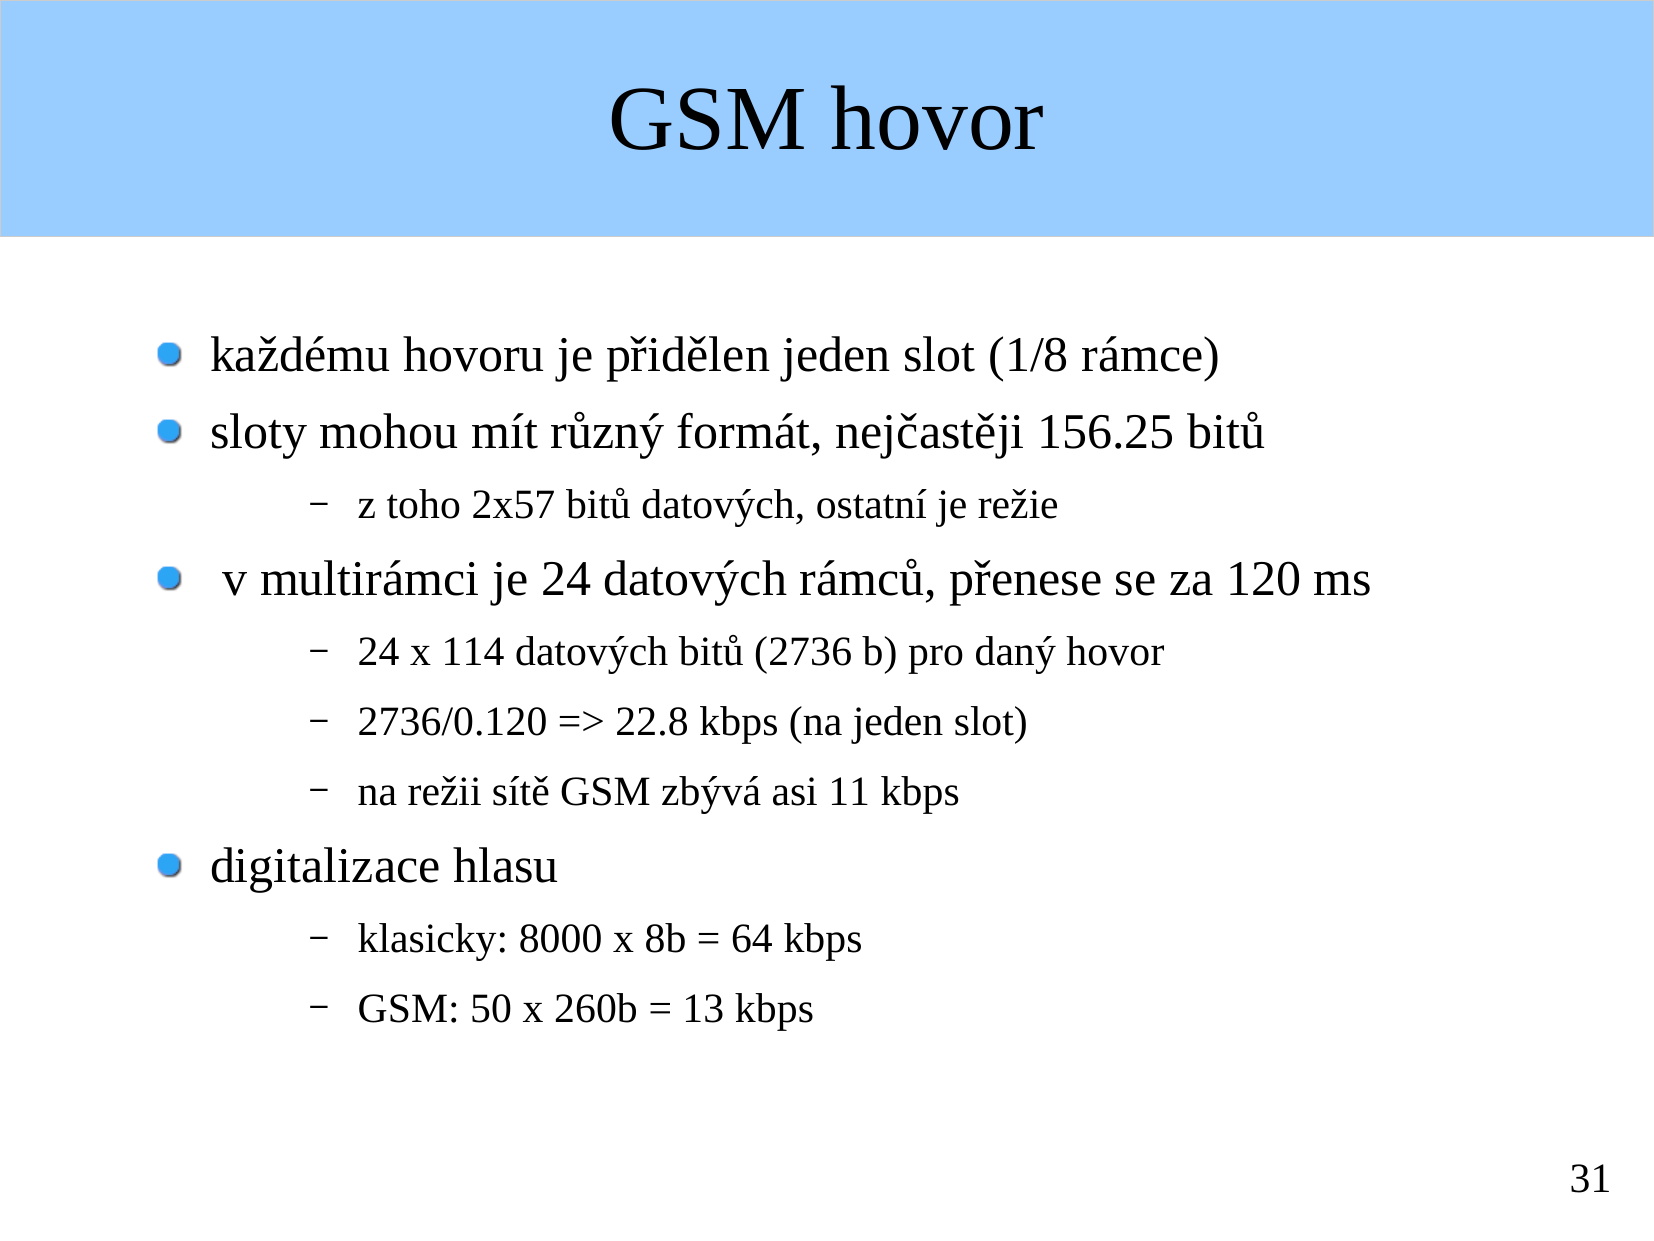

# GSM hovor
každému hovoru je přidělen jeden slot (1/8 rámce)
sloty mohou mít různý formát, nejčastěji 156.25 bitů
z toho 2x57 bitů datových, ostatní je režie
 v multirámci je 24 datových rámců, přenese se za 120 ms
24 x 114 datových bitů (2736 b) pro daný hovor
2736/0.120 => 22.8 kbps (na jeden slot)
na režii sítě GSM zbývá asi 11 kbps
digitalizace hlasu
klasicky: 8000 x 8b = 64 kbps
GSM: 50 x 260b = 13 kbps